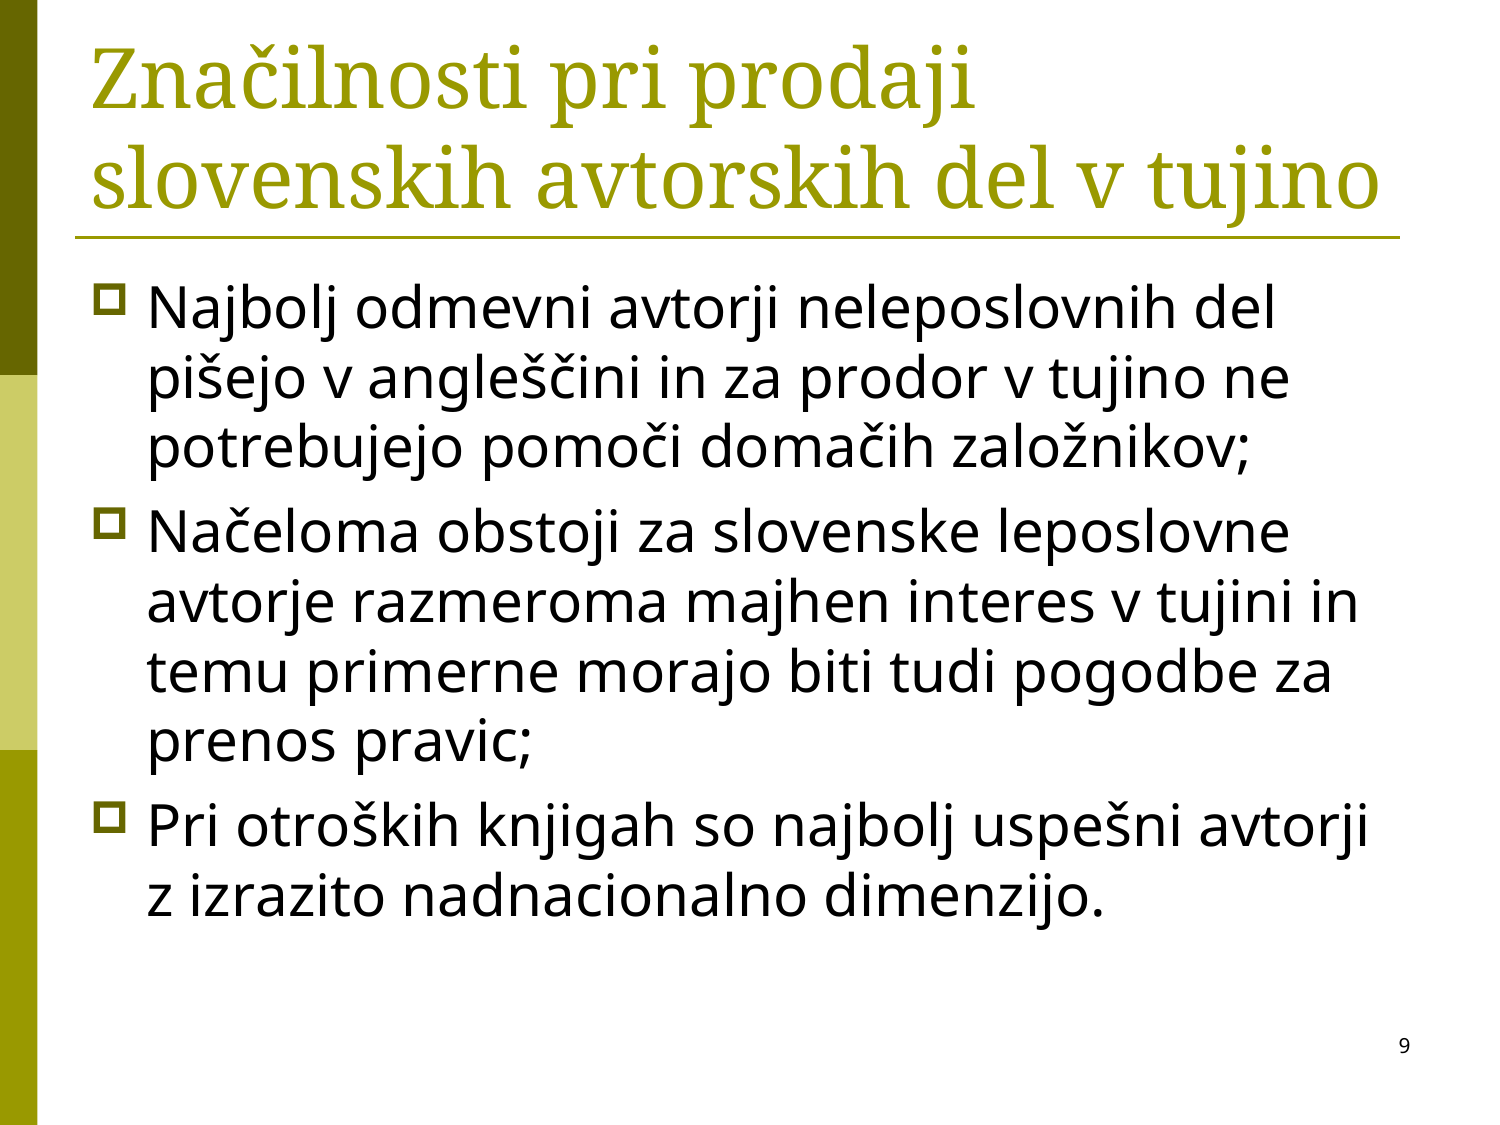

# Značilnosti pri prodaji slovenskih avtorskih del v tujino
Najbolj odmevni avtorji neleposlovnih del pišejo v angleščini in za prodor v tujino ne potrebujejo pomoči domačih založnikov;
Načeloma obstoji za slovenske leposlovne avtorje razmeroma majhen interes v tujini in temu primerne morajo biti tudi pogodbe za prenos pravic;
Pri otroških knjigah so najbolj uspešni avtorji z izrazito nadnacionalno dimenzijo.